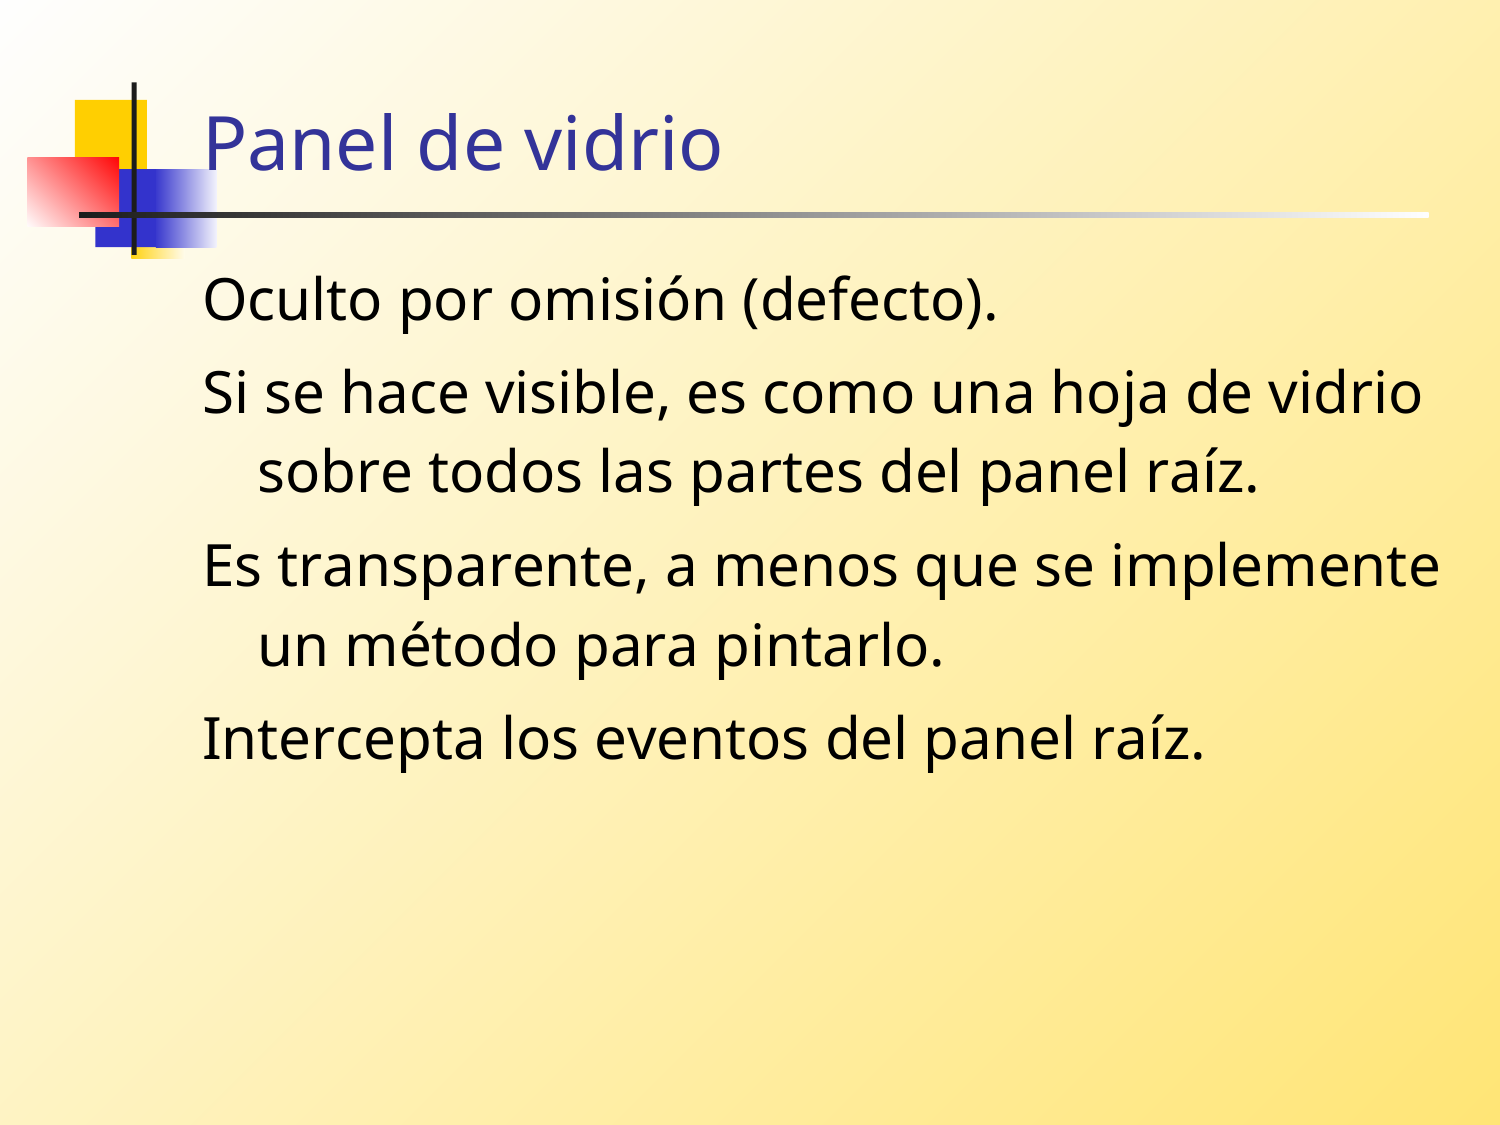

# Panel de vidrio
Oculto por omisión (defecto).
Si se hace visible, es como una hoja de vidrio sobre todos las partes del panel raíz.
Es transparente, a menos que se implemente un método para pintarlo.
Intercepta los eventos del panel raíz.